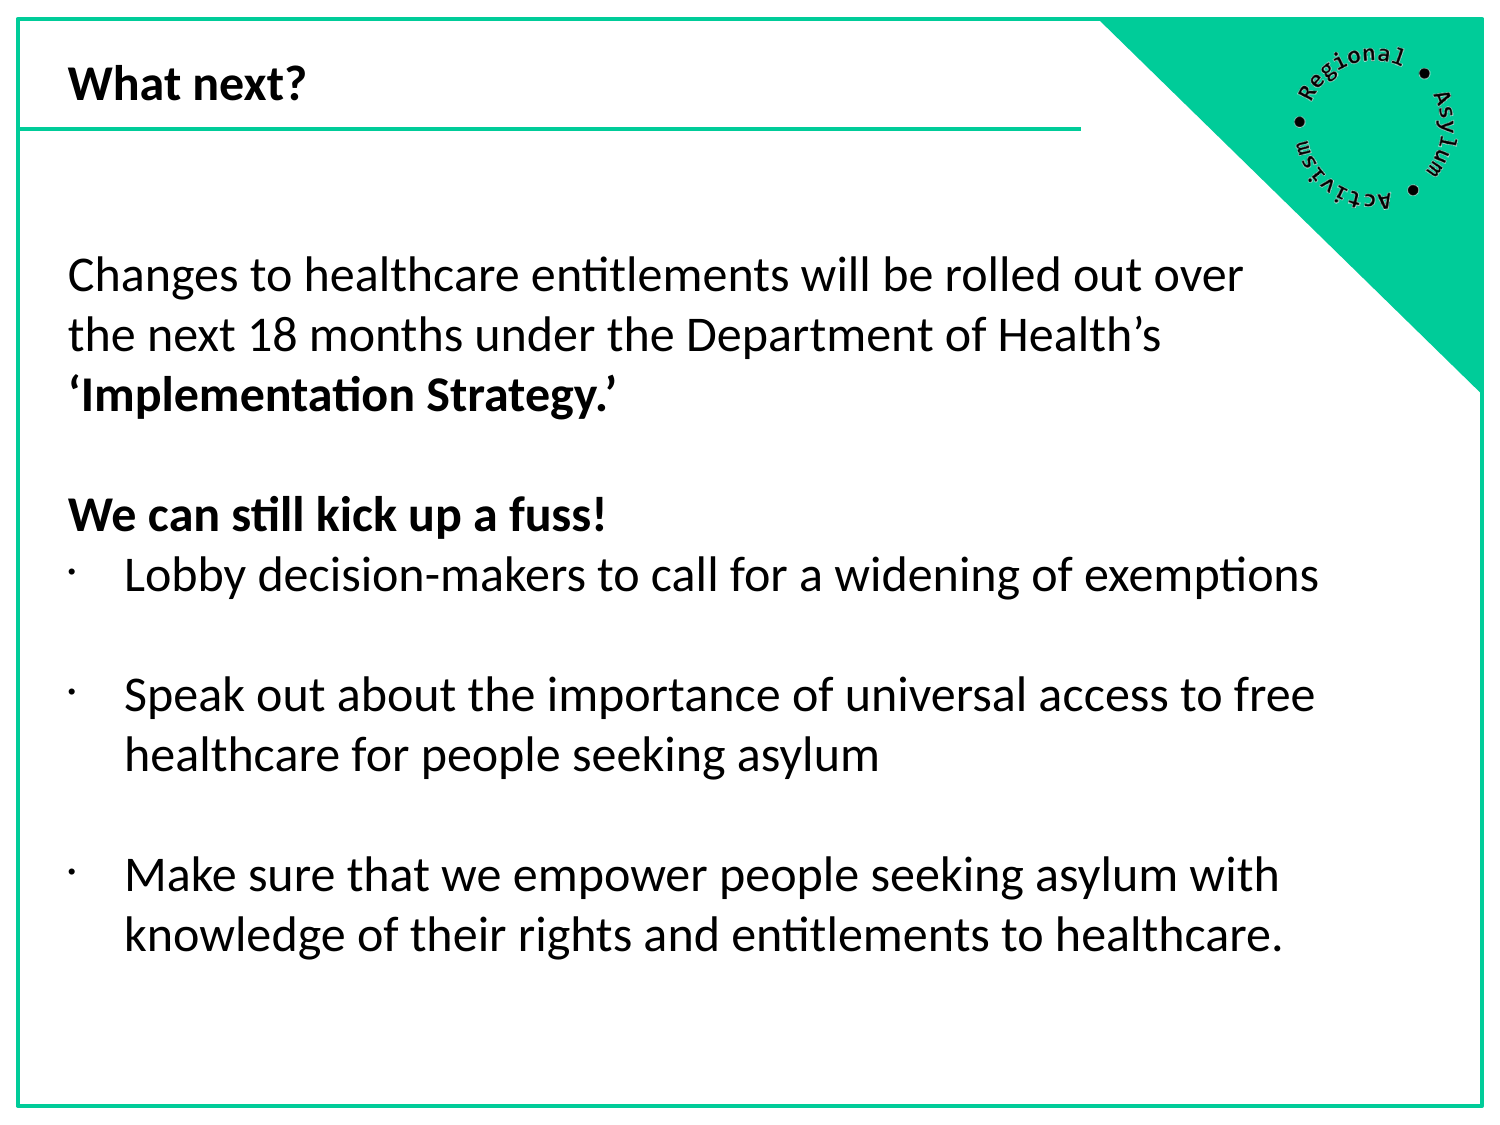

What next?
Changes to healthcare entitlements will be rolled out over
the next 18 months under the Department of Health’s ‘Implementation Strategy.’
We can still kick up a fuss!
Lobby decision-makers to call for a widening of exemptions
Speak out about the importance of universal access to free healthcare for people seeking asylum
Make sure that we empower people seeking asylum with knowledge of their rights and entitlements to healthcare.